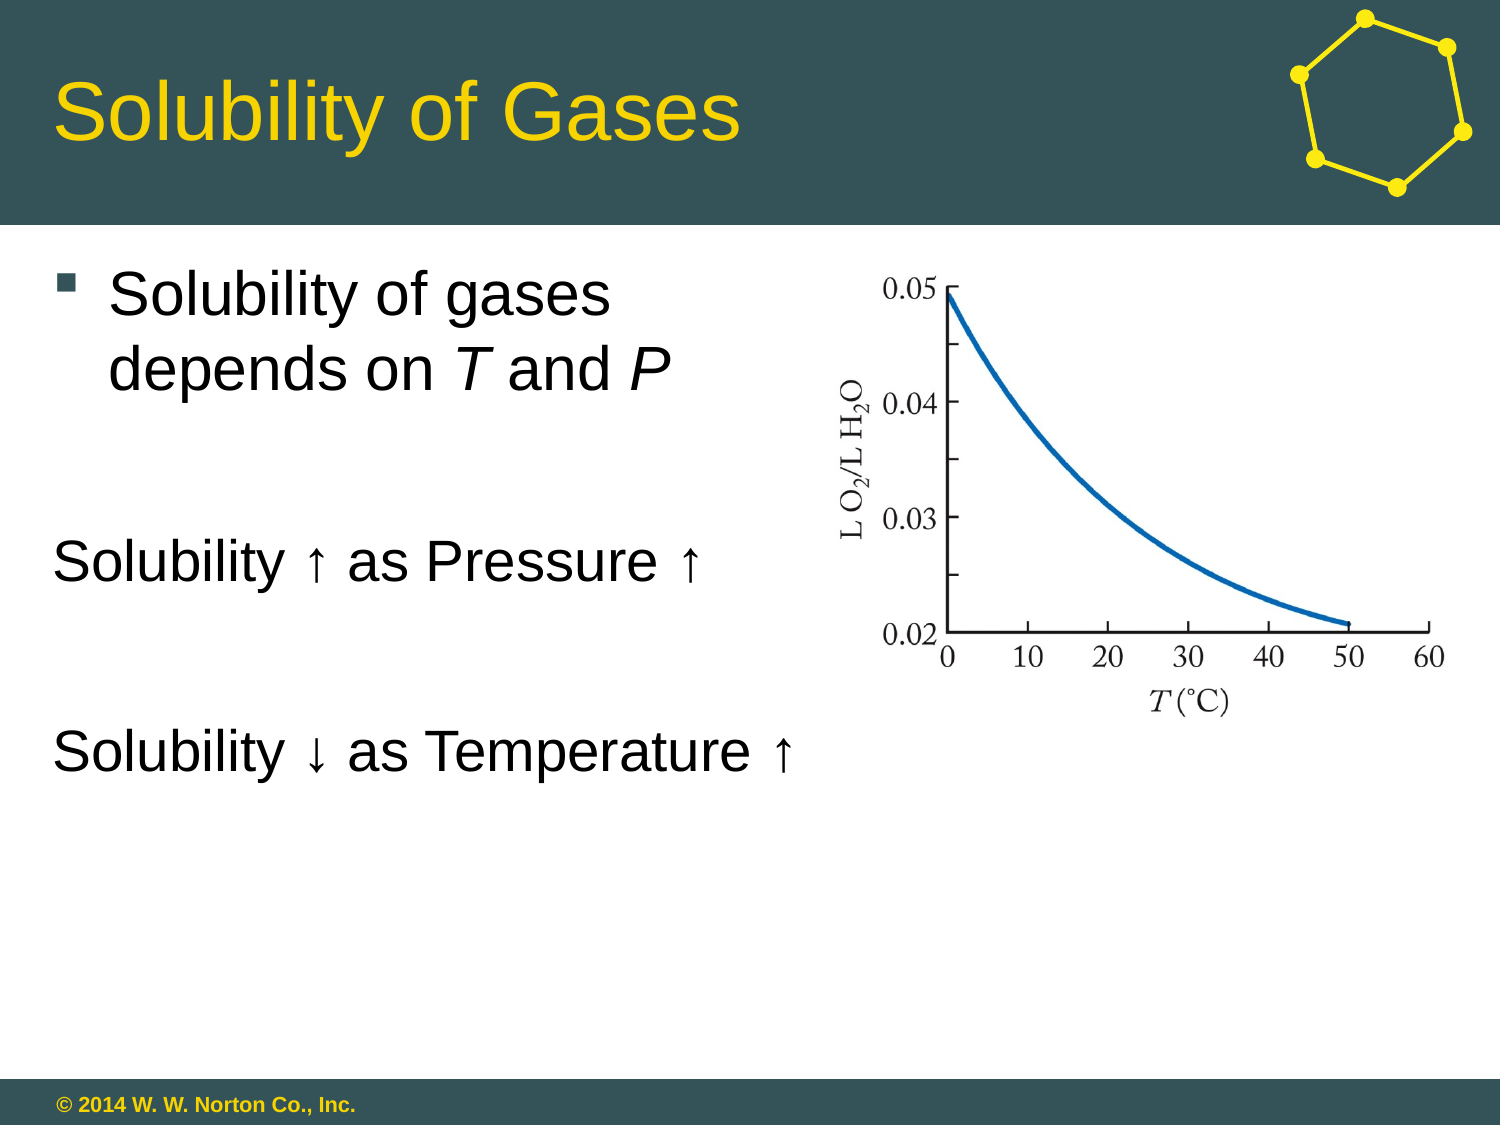

# Solubility of Gases
Solubility of gases depends on T and P
Solubility ↑ as Pressure ↑
Solubility ↓ as Temperature ↑